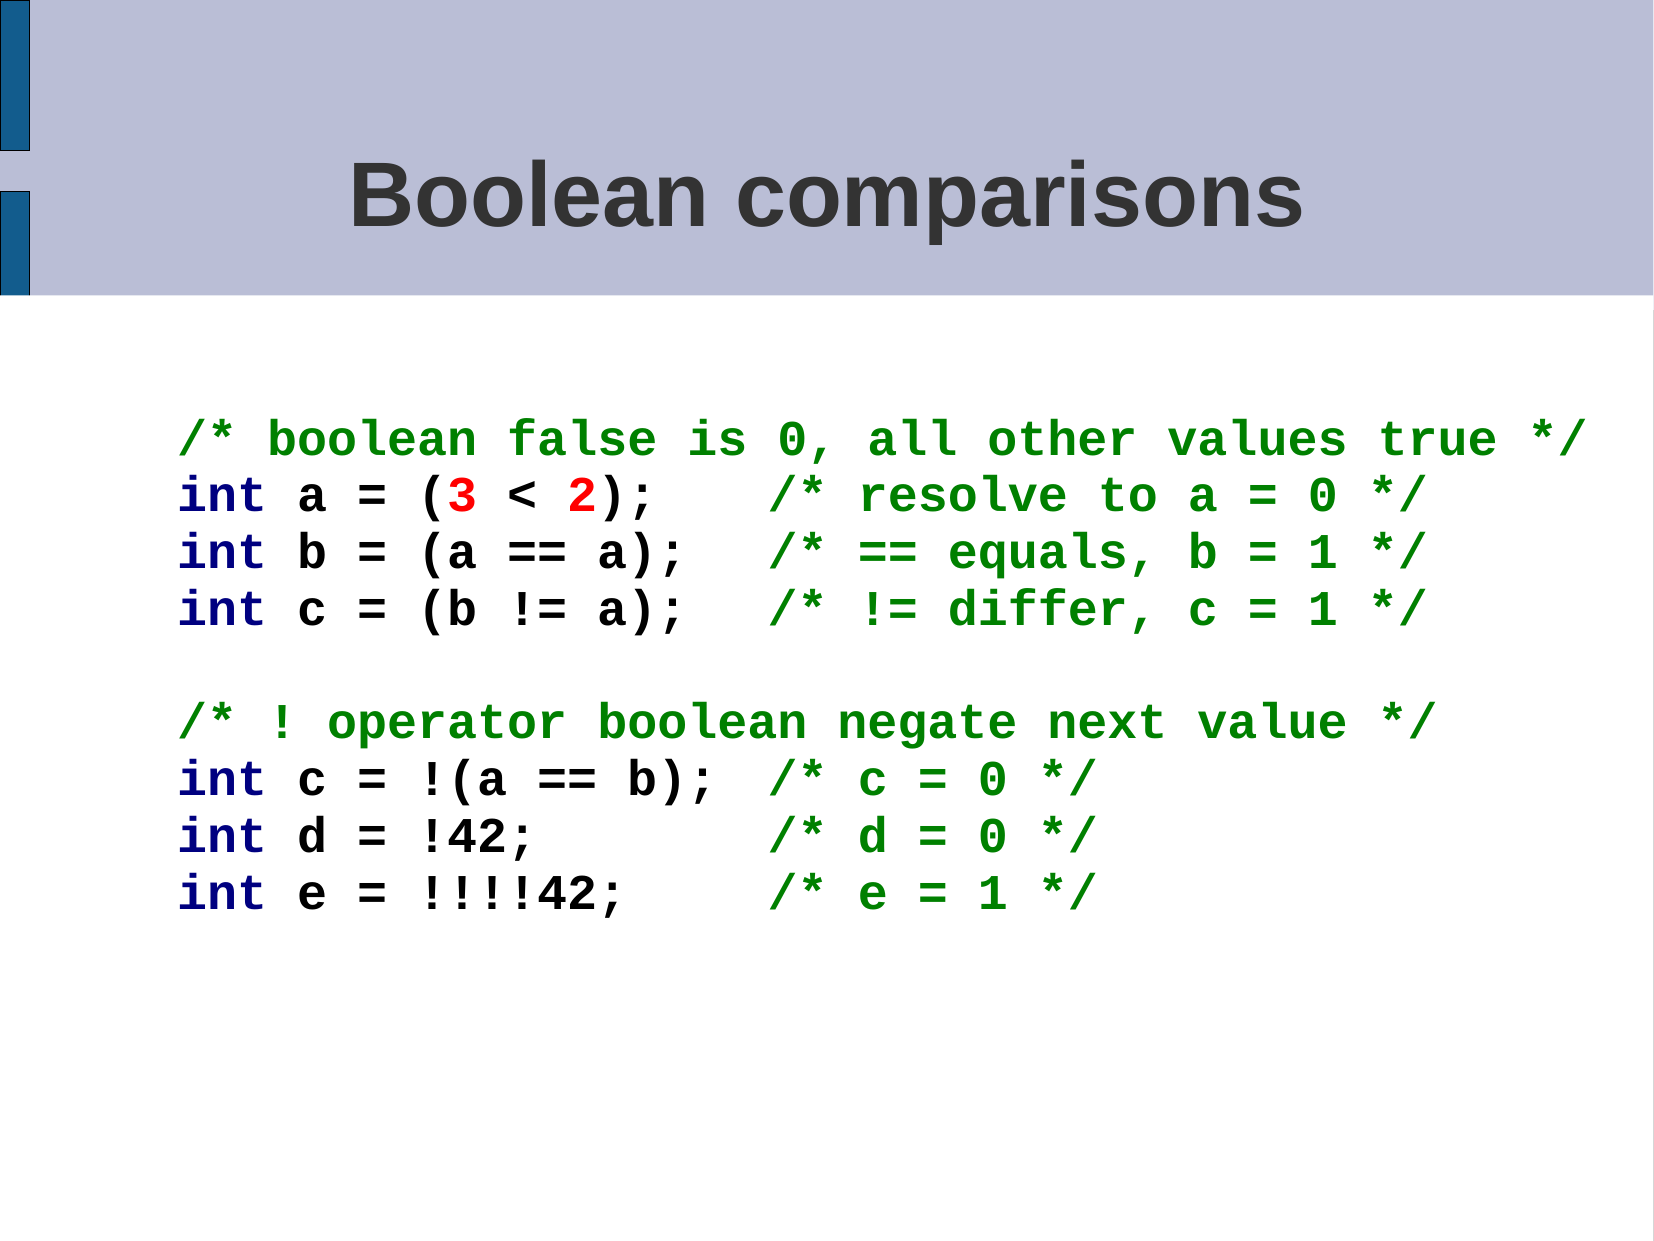

# Boolean comparisons
/* boolean false is 0, all other values true */
int a = (3 < 2); 		/* resolve to a = 0 */
int b = (a == a); 	/* == equals, b = 1 */
int c = (b != a); 	/* != differ, c = 1 */
/* ! operator boolean negate next value */
int c = !(a == b); 	/* c = 0 */
int d = !42;				/* d = 0 */
int e = !!!!42; 		/* e = 1 */